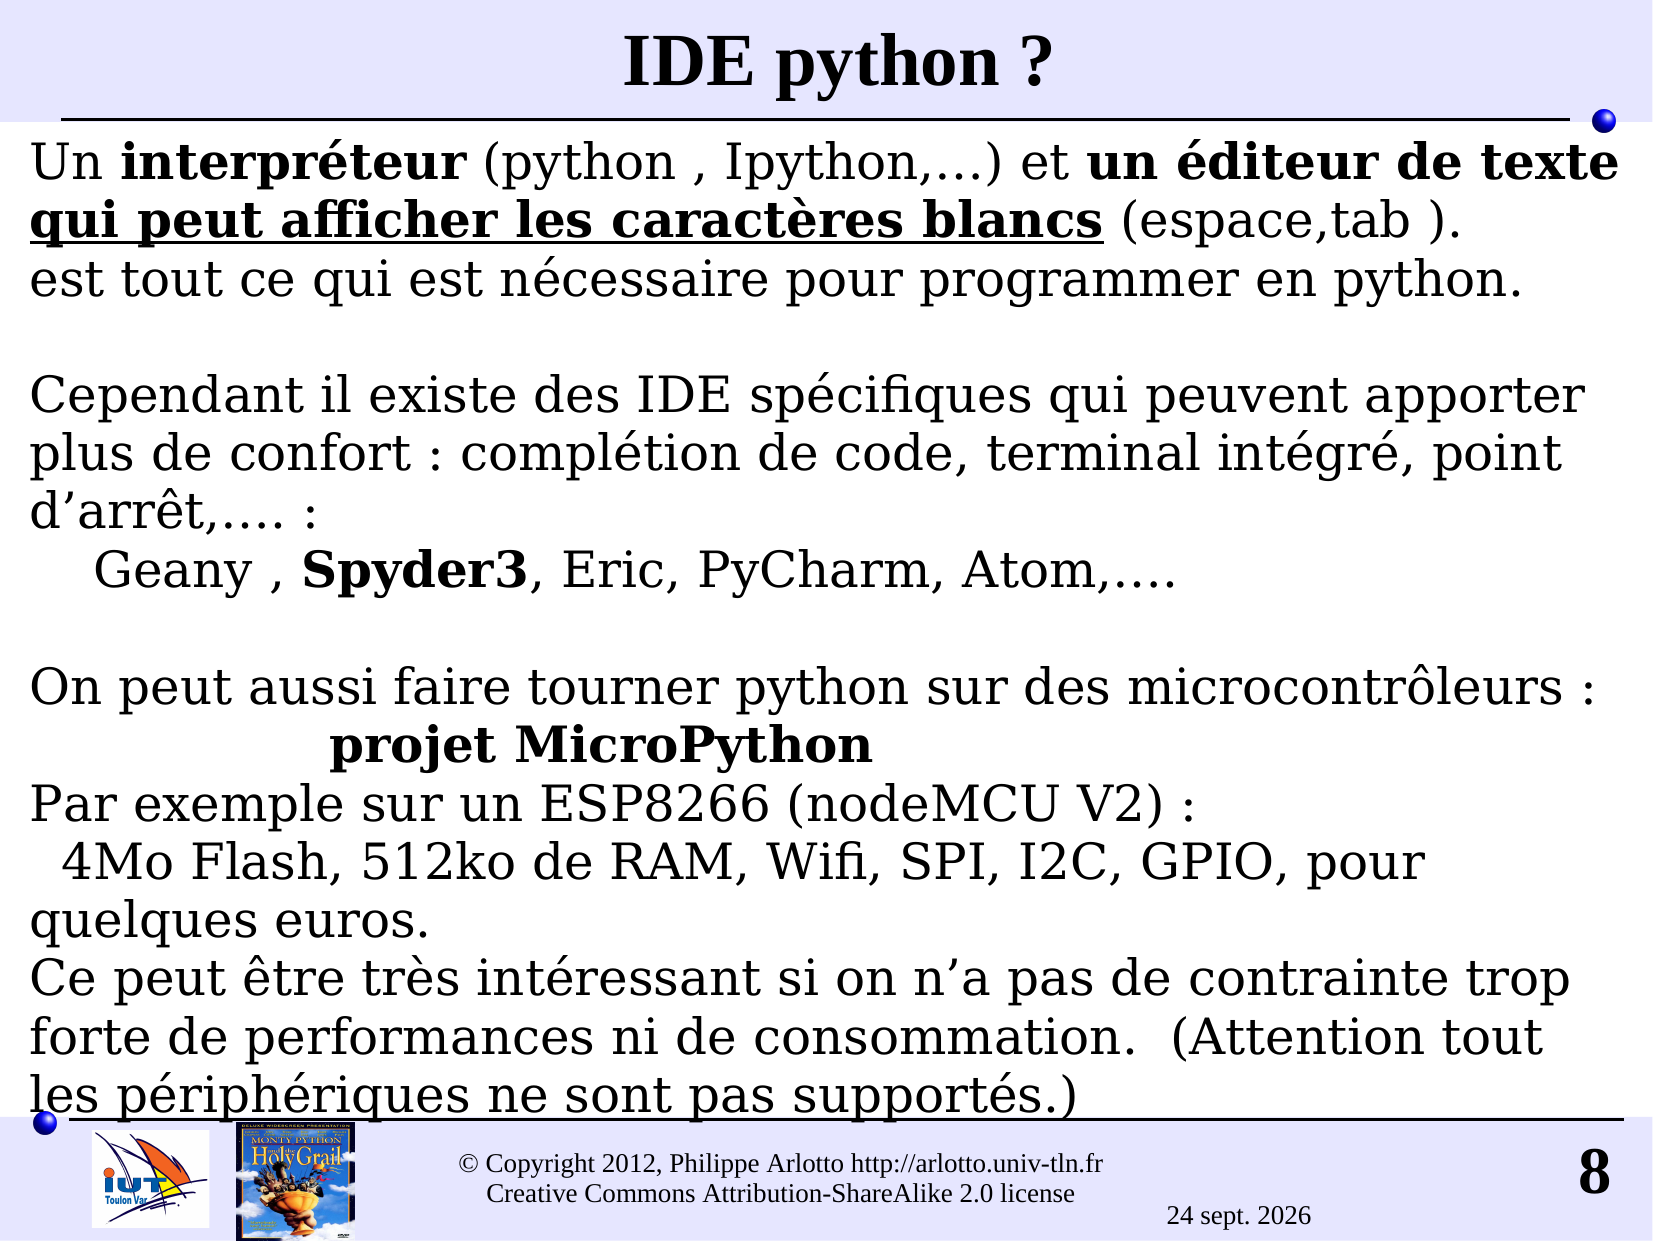

# IDE python ?
Un interpréteur (python , Ipython,…) et un éditeur de texte qui peut afficher les caractères blancs (espace,tab ).
est tout ce qui est nécessaire pour programmer en python.
Cependant il existe des IDE spécifiques qui peuvent apporter plus de confort : complétion de code, terminal intégré, point d’arrêt,…. :
 Geany , Spyder3, Eric, PyCharm, Atom,….
On peut aussi faire tourner python sur des microcontrôleurs : 				projet MicroPython
Par exemple sur un ESP8266 (nodeMCU V2) :
 4Mo Flash, 512ko de RAM, Wifi, SPI, I2C, GPIO, pour 	quelques euros.
Ce peut être très intéressant si on n’a pas de contrainte trop forte de performances ni de consommation. (Attention tout les périphériques ne sont pas supportés.)